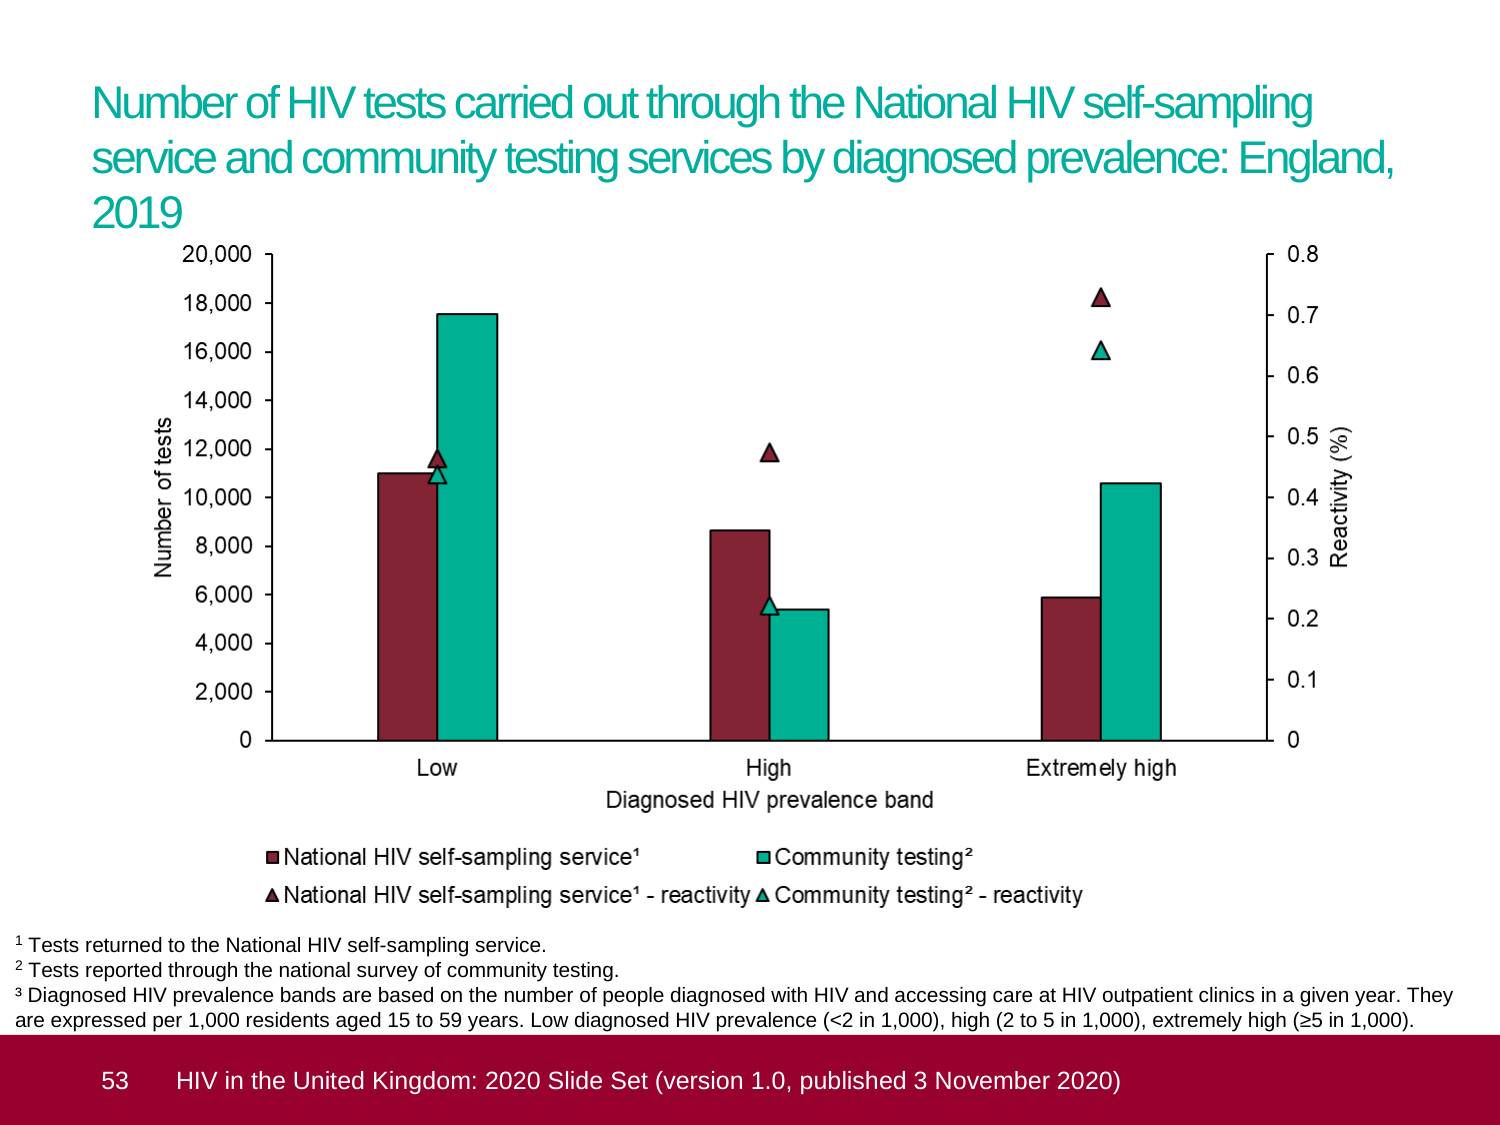

# Number of HIV tests carried out through the National HIV self-sampling service and community testing services by diagnosed prevalence: England, 2019
1 Tests returned to the National HIV self-sampling service.
2 Tests reported through the national survey of community testing.
³ Diagnosed HIV prevalence bands are based on the number of people diagnosed with HIV and accessing care at HIV outpatient clinics in a given year. They are expressed per 1,000 residents aged 15 to 59 years. Low diagnosed HIV prevalence (<2 in 1,000), high (2 to 5 in 1,000), extremely high (≥5 in 1,000).
HIV in the United Kingdom: 2020 Slide Set (version 1.0, published 3 November 2020)